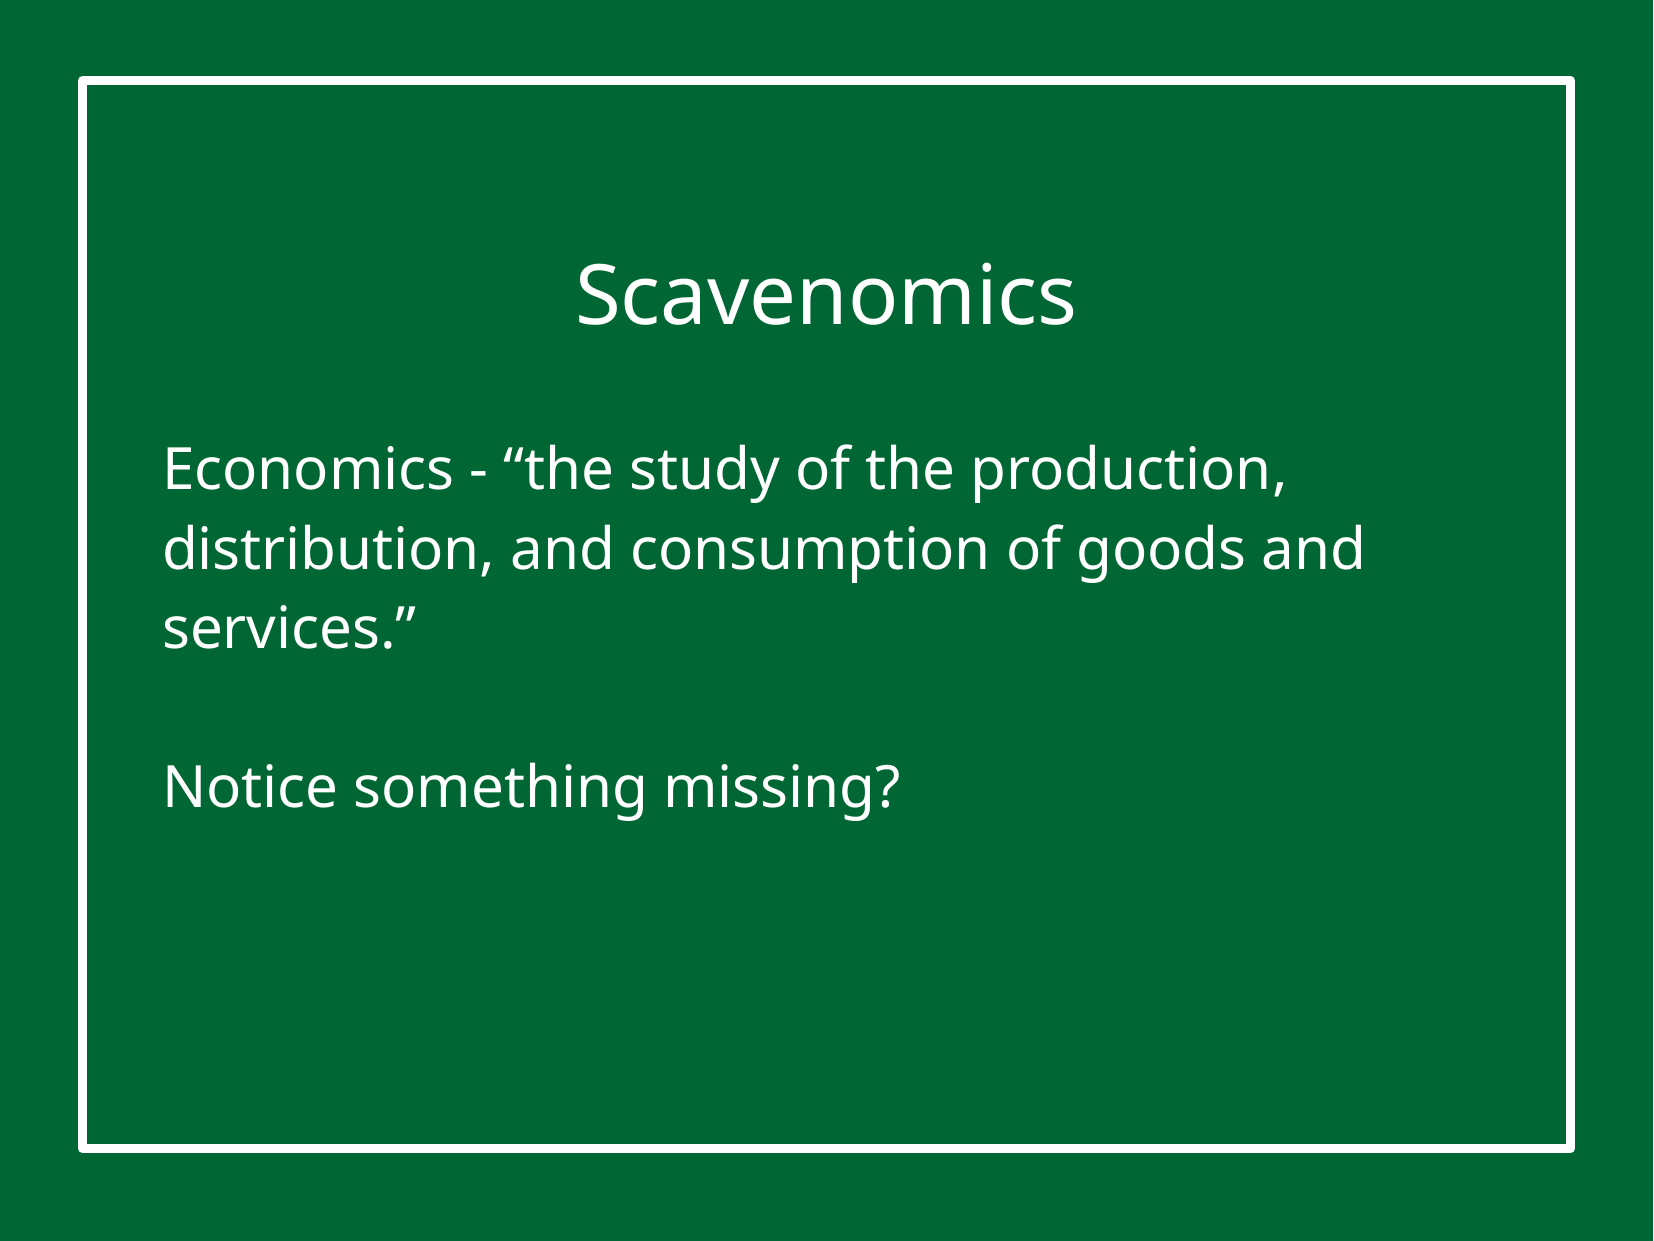

Scavenomics
	Economics - “the study of the production,				distribution, and consumption of goods and 			services.”
	Notice something missing?